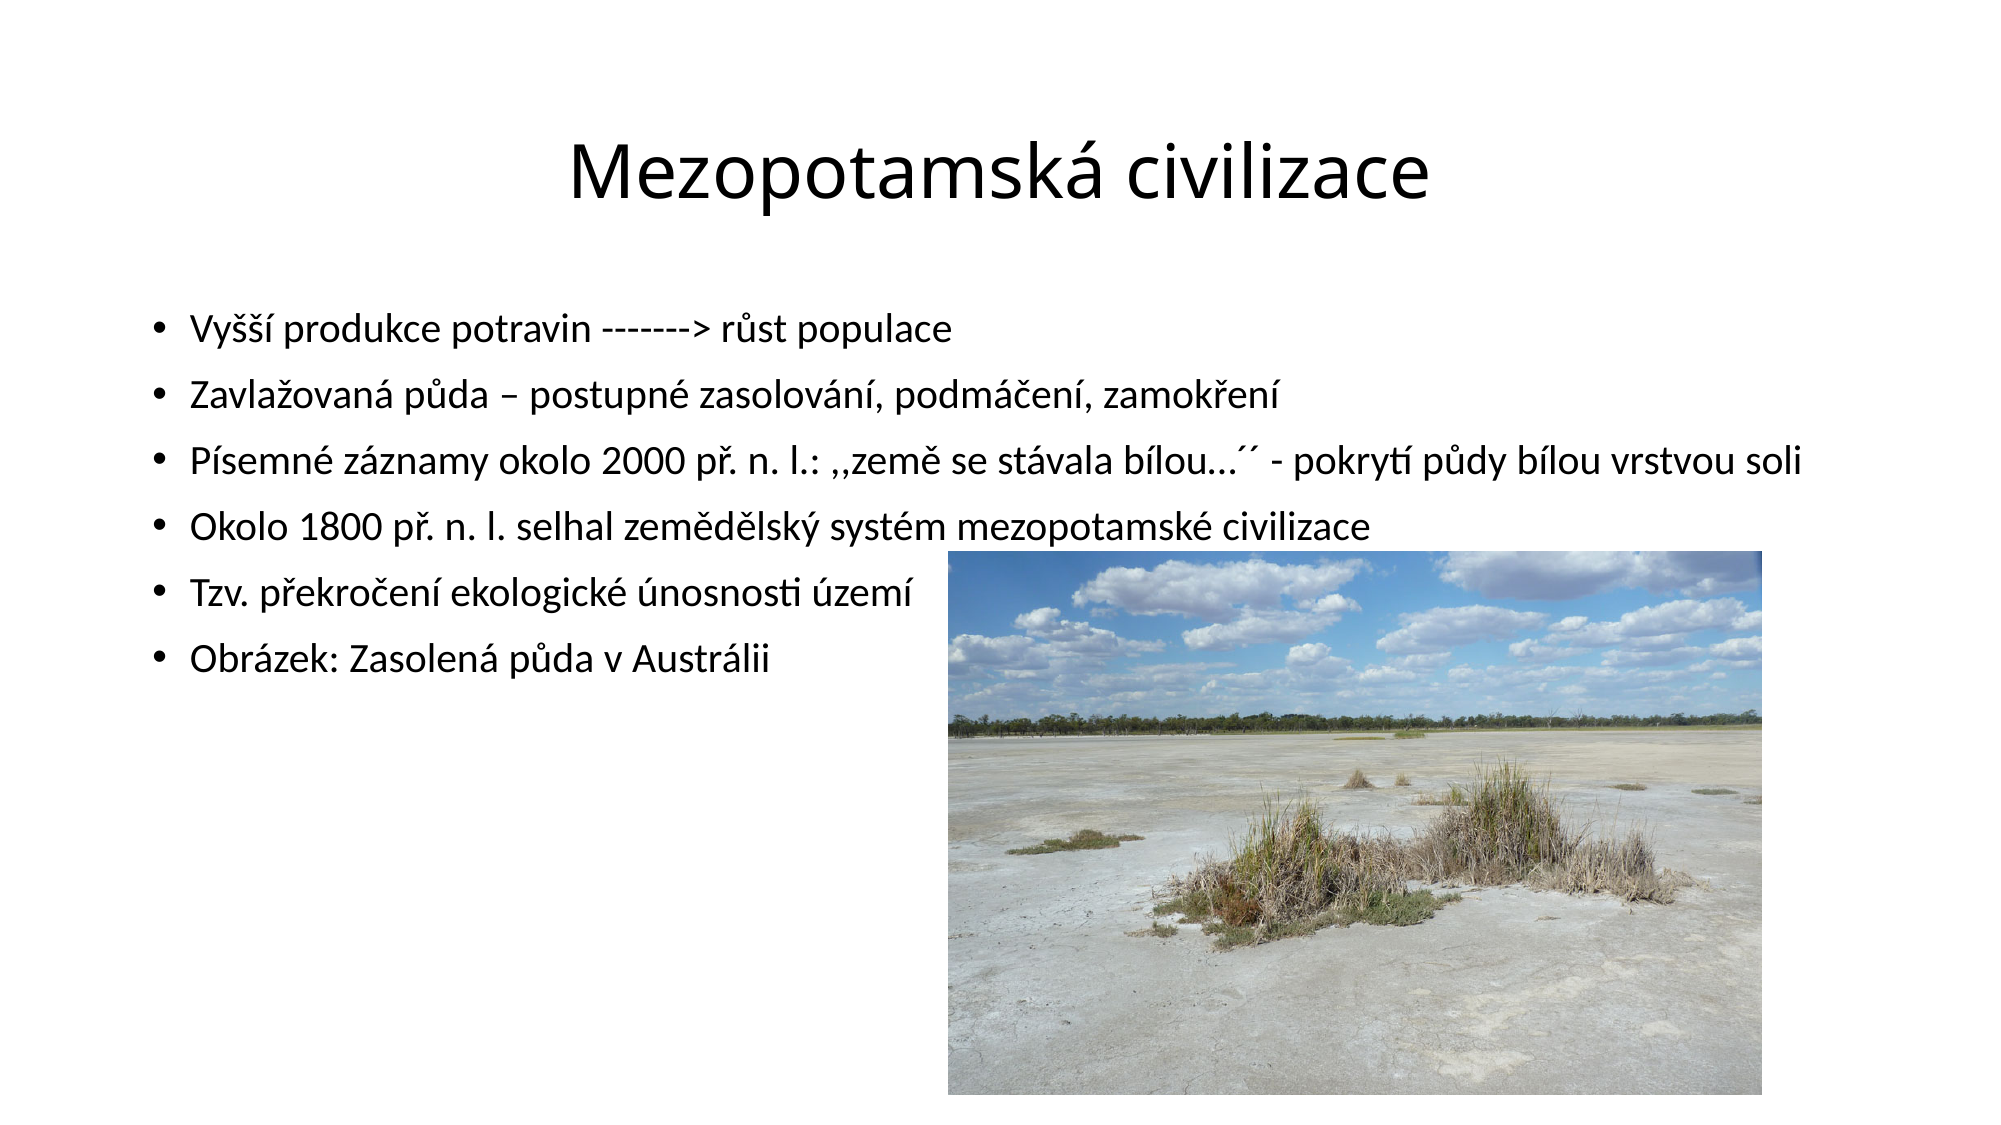

# Mezopotamská civilizace
Vyšší produkce potravin -------> růst populace
Zavlažovaná půda – postupné zasolování, podmáčení, zamokření
Písemné záznamy okolo 2000 př. n. l.: ,,země se stávala bílou…´´ - pokrytí půdy bílou vrstvou soli
Okolo 1800 př. n. l. selhal zemědělský systém mezopotamské civilizace
Tzv. překročení ekologické únosnosti území
Obrázek: Zasolená půda v Austrálii